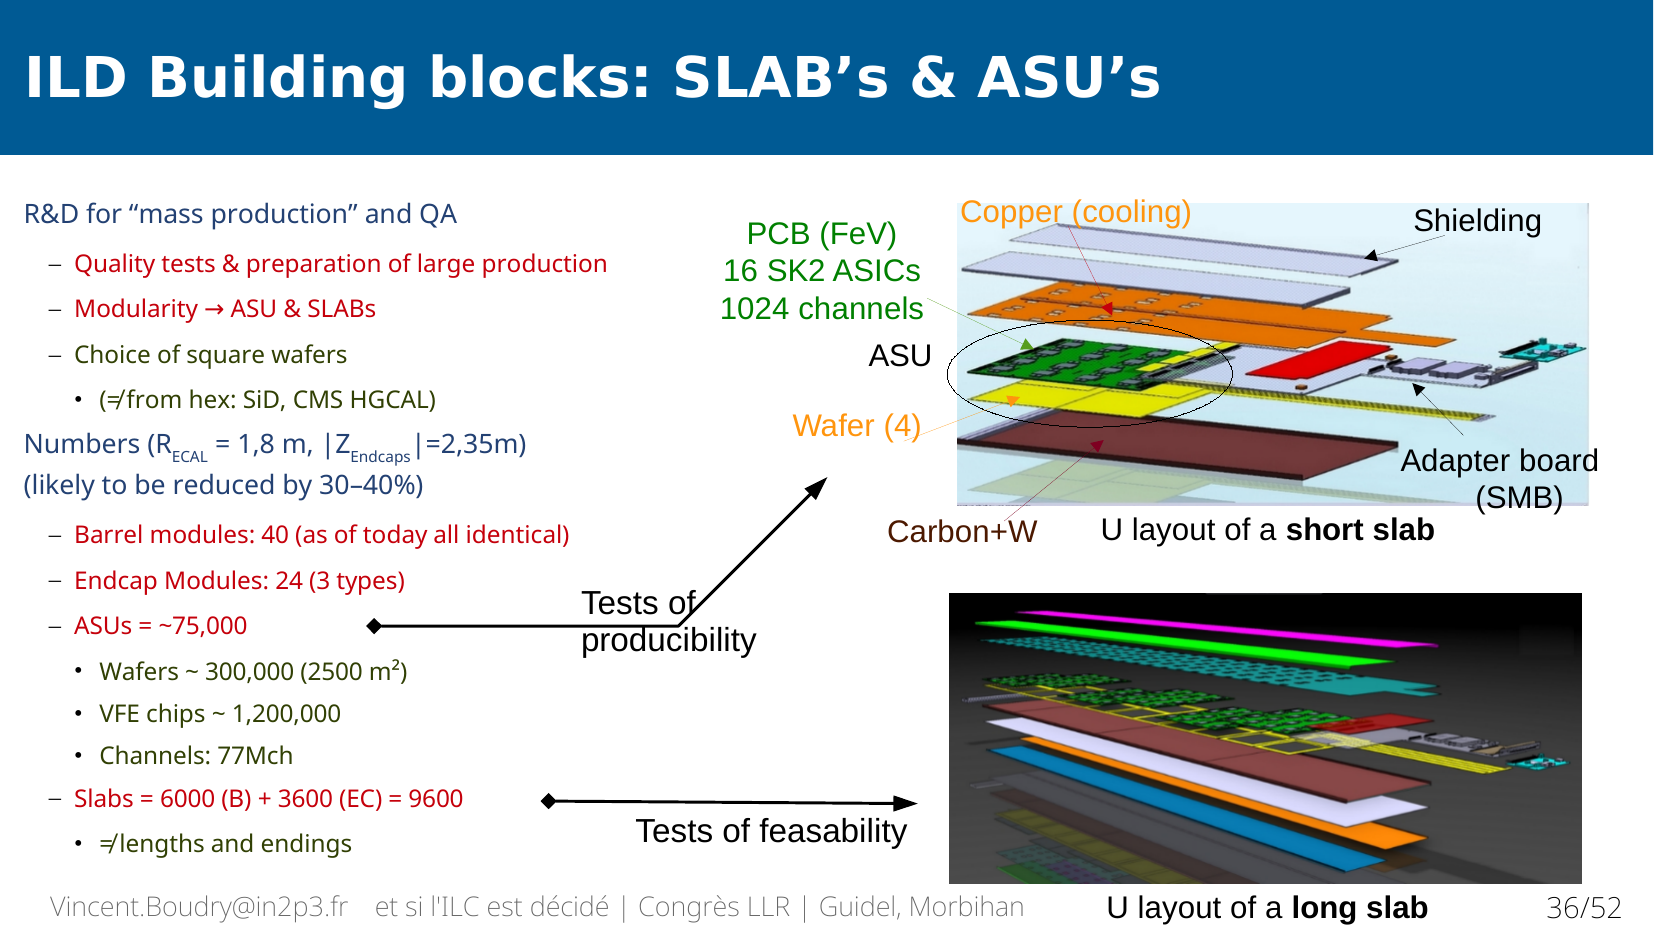

# ILD Building blocks: SLAB’s & ASU’s
Copper (cooling)
Shielding
R&D for “mass production” and QA
Quality tests & preparation of large production
Modularity → ASU & SLABs
Choice of square wafers
(≠ from hex: SiD, CMS HGCAL)
Numbers (RECAL = 1,8 m, |ZEndcaps|=2,35m)
(likely to be reduced by 30–40%)
Barrel modules: 40 (as of today all identical)
Endcap Modules: 24 (3 types)
ASUs = ~75,000
Wafers ~ 300,000 (2500 m²)
VFE chips ~ 1,200,000
Channels: 77Mch
Slabs = 6000 (B) + 3600 (EC) = 9600
≠ lengths and endings
PCB (FeV)
16 SK2 ASICs
1024 channels
ASU
Wafer (4)
Adapter board
(SMB)
U layout of a short slab
Carbon+W
Tests of producibility
Tests of feasability
U layout of a long slab
et si l'ILC est décidé | Congrès LLR | Guidel, Morbihan
36